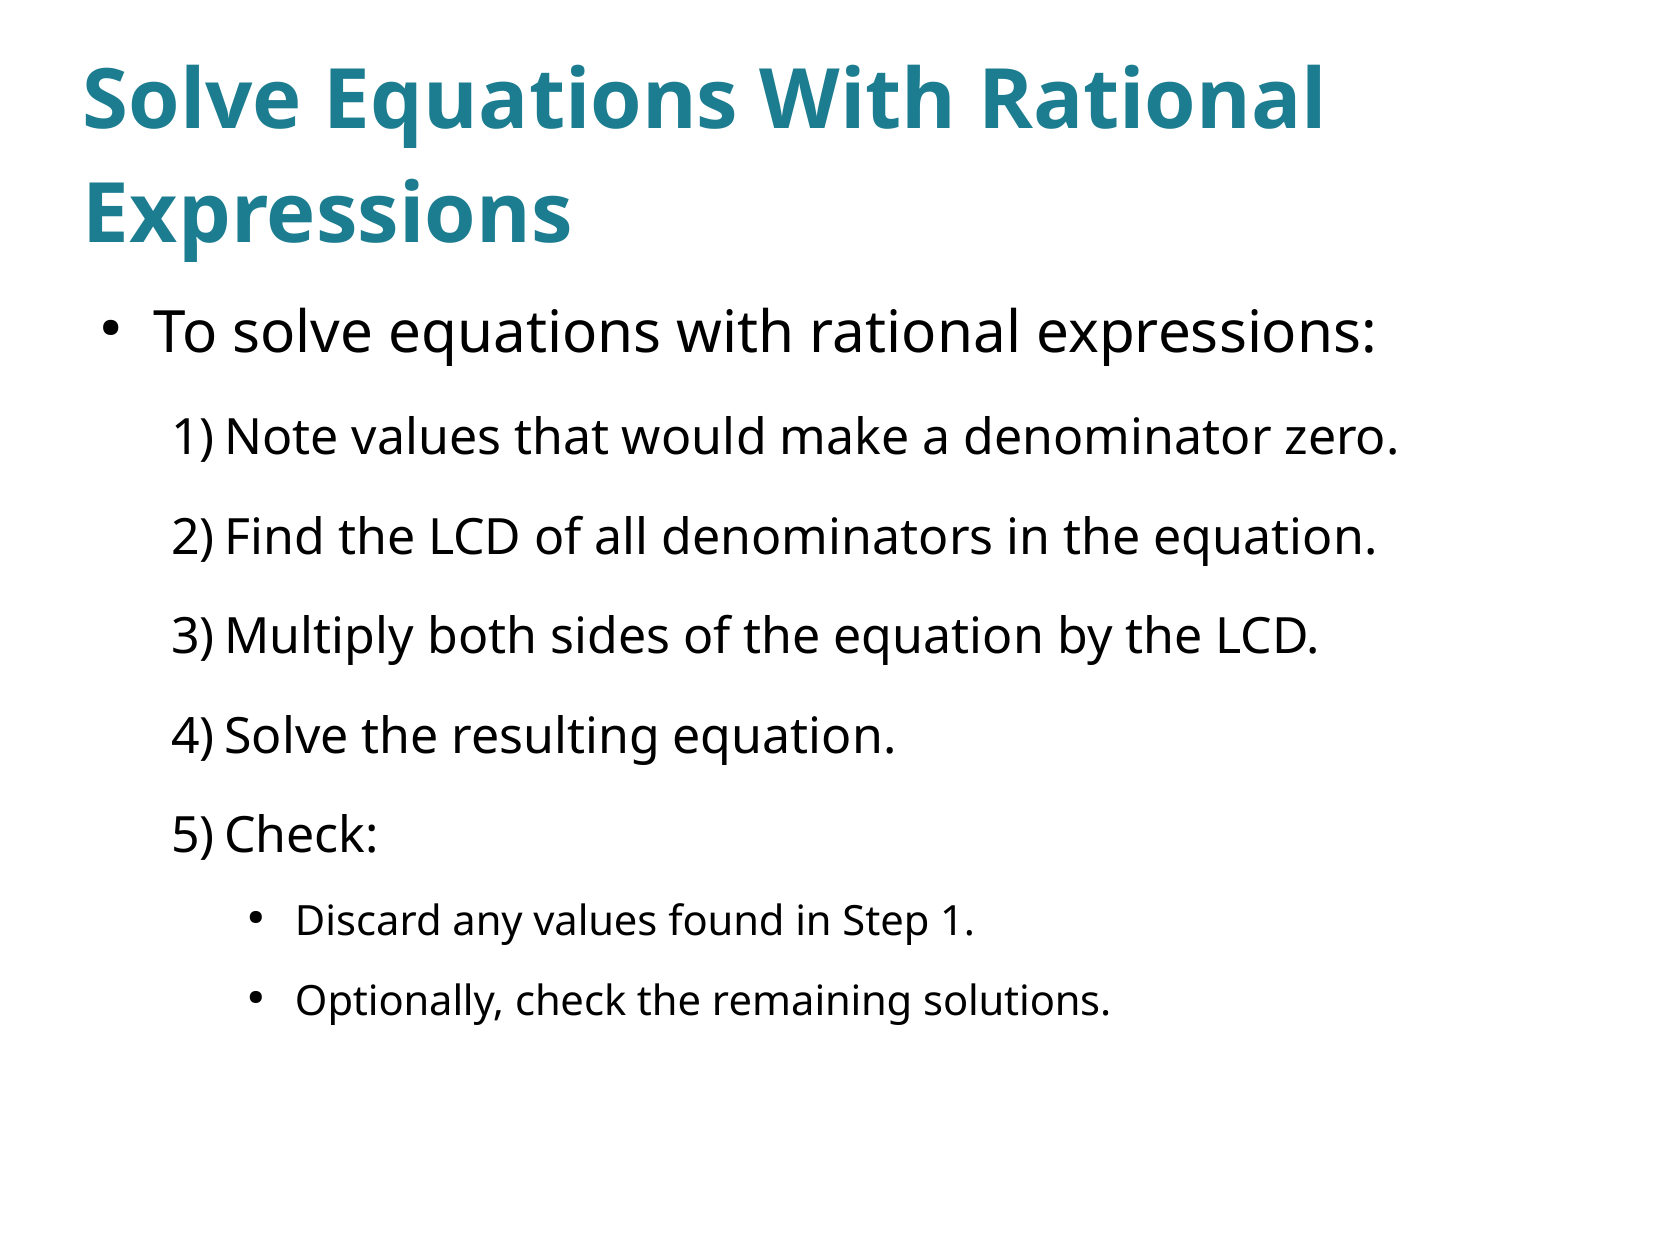

# Solve Equations With Rational Expressions
To solve equations with rational expressions:
Note values that would make a denominator zero.
Find the LCD of all denominators in the equation.
Multiply both sides of the equation by the LCD.
Solve the resulting equation.
Check:
Discard any values found in Step 1.
Optionally, check the remaining solutions.